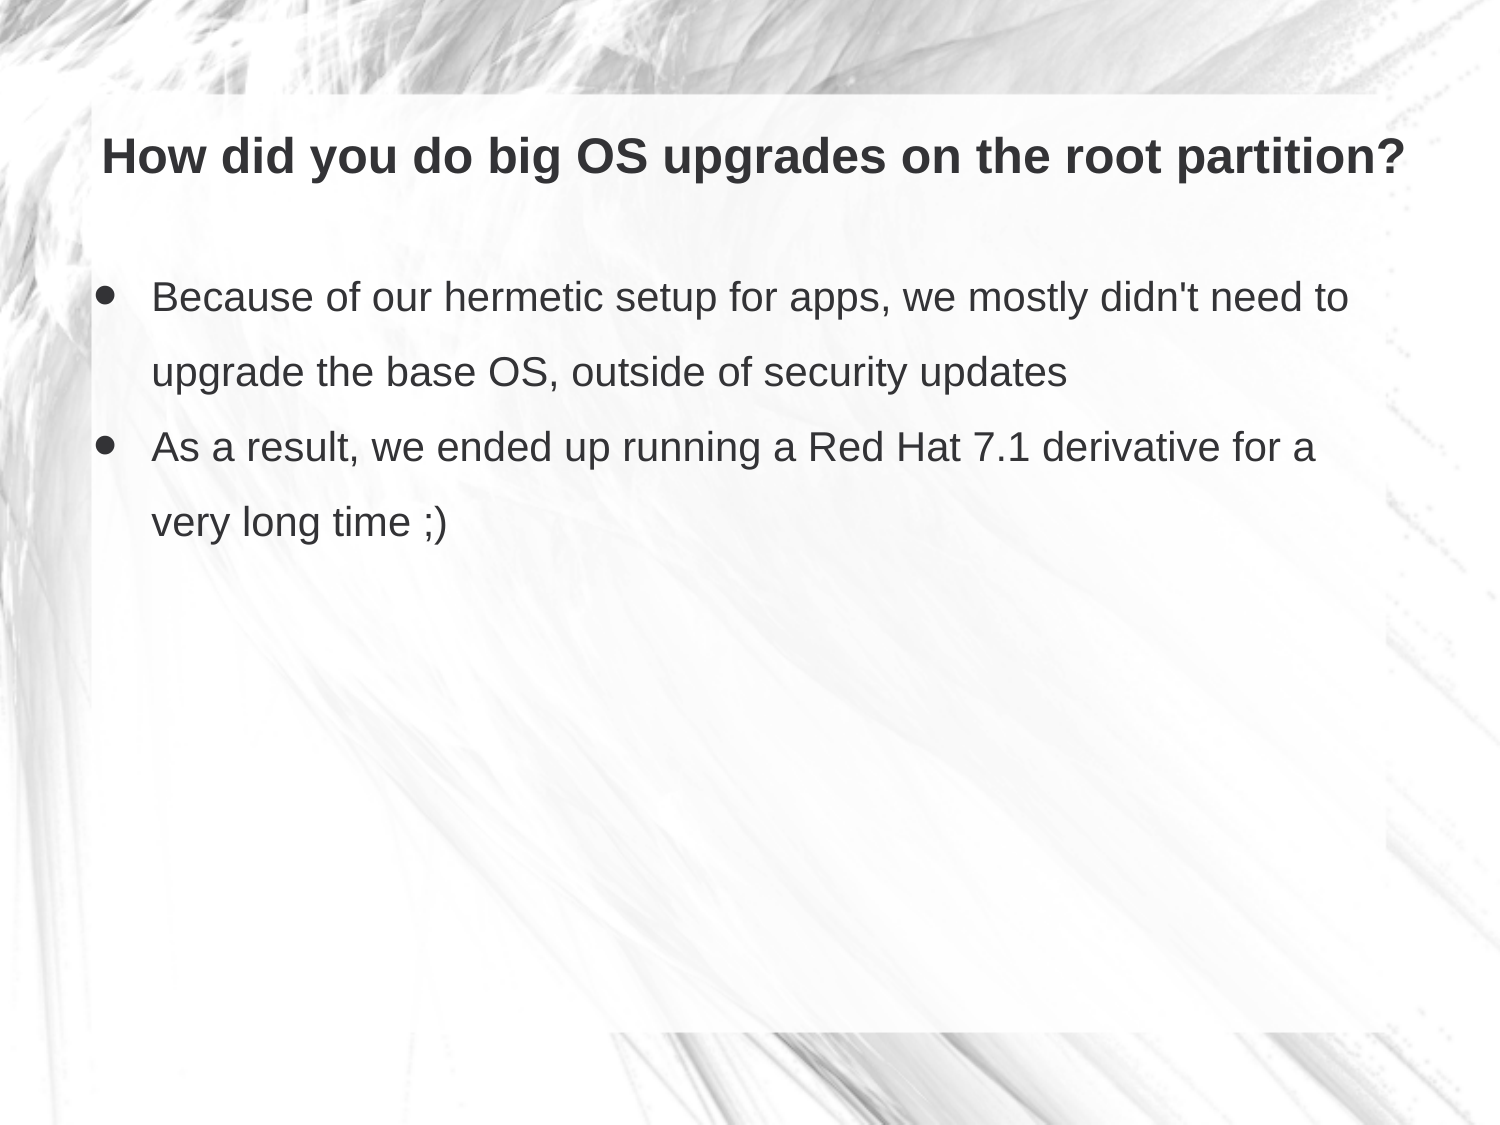

# How did you do big OS upgrades on the root partition?
Because of our hermetic setup for apps, we mostly didn't need to upgrade the base OS, outside of security updates
As a result, we ended up running a Red Hat 7.1 derivative for a very long time ;)